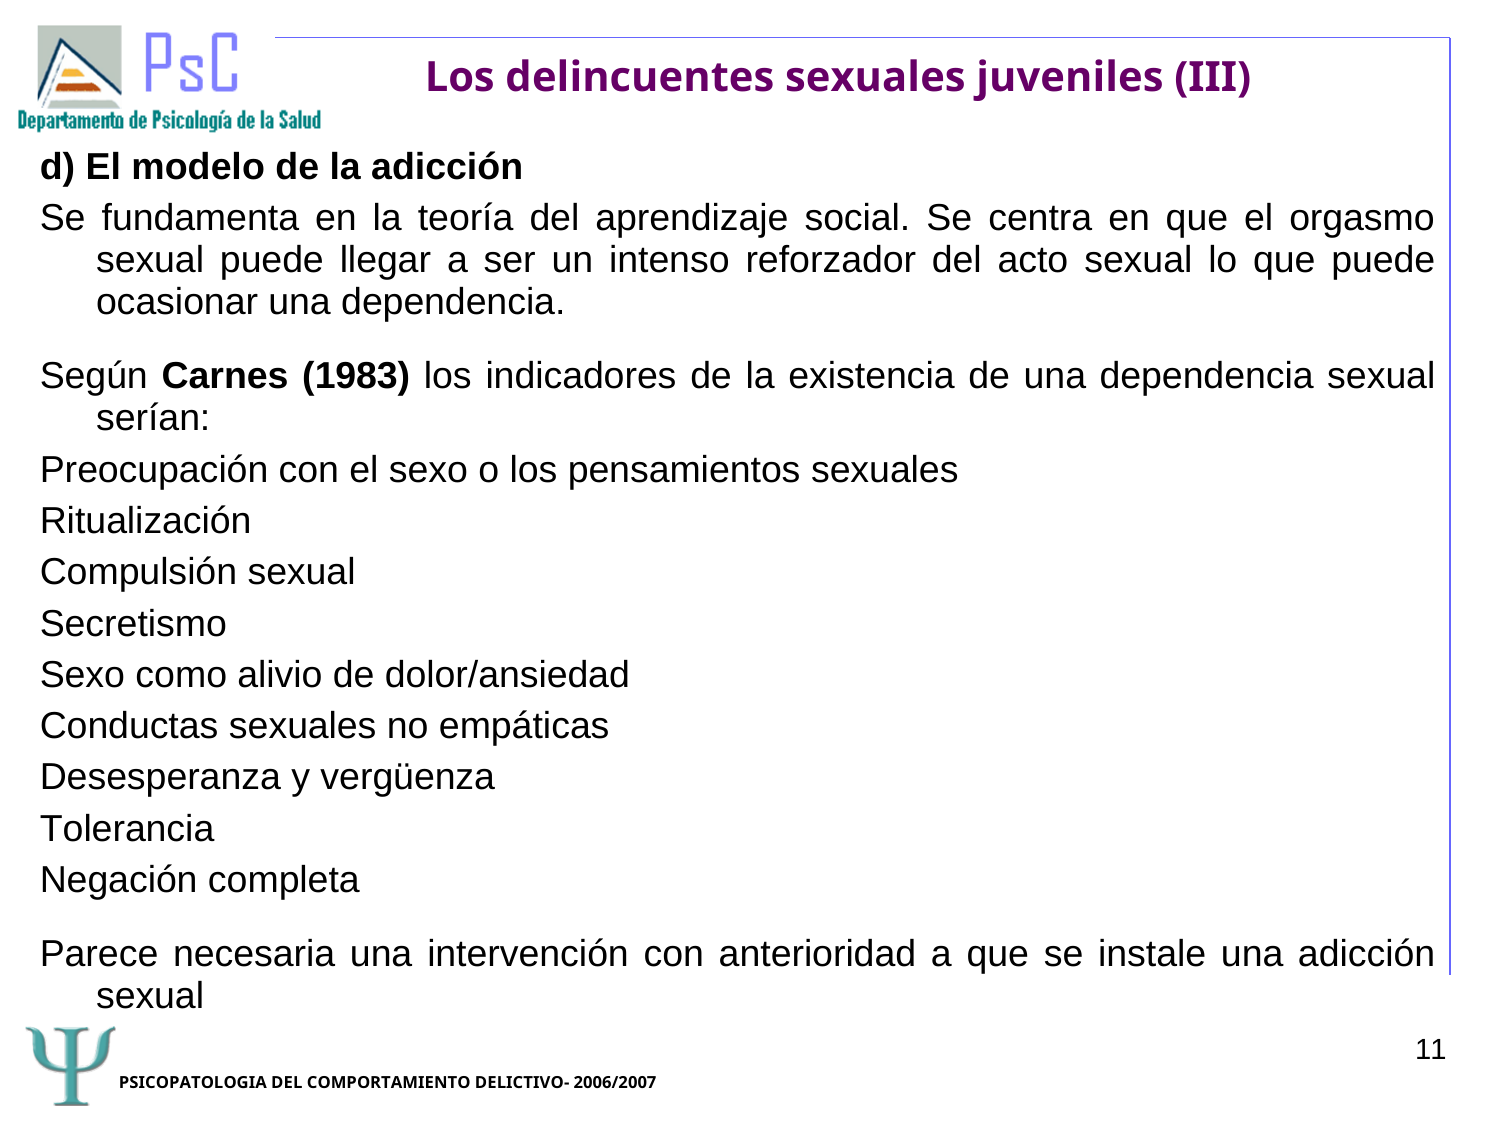

# Los delincuentes sexuales juveniles (III)
d) El modelo de la adicción
Se fundamenta en la teoría del aprendizaje social. Se centra en que el orgasmo sexual puede llegar a ser un intenso reforzador del acto sexual lo que puede ocasionar una dependencia.
Según Carnes (1983) los indicadores de la existencia de una dependencia sexual serían:
Preocupación con el sexo o los pensamientos sexuales
Ritualización
Compulsión sexual
Secretismo
Sexo como alivio de dolor/ansiedad
Conductas sexuales no empáticas
Desesperanza y vergüenza
Tolerancia
Negación completa
Parece necesaria una intervención con anterioridad a que se instale una adicción sexual
11